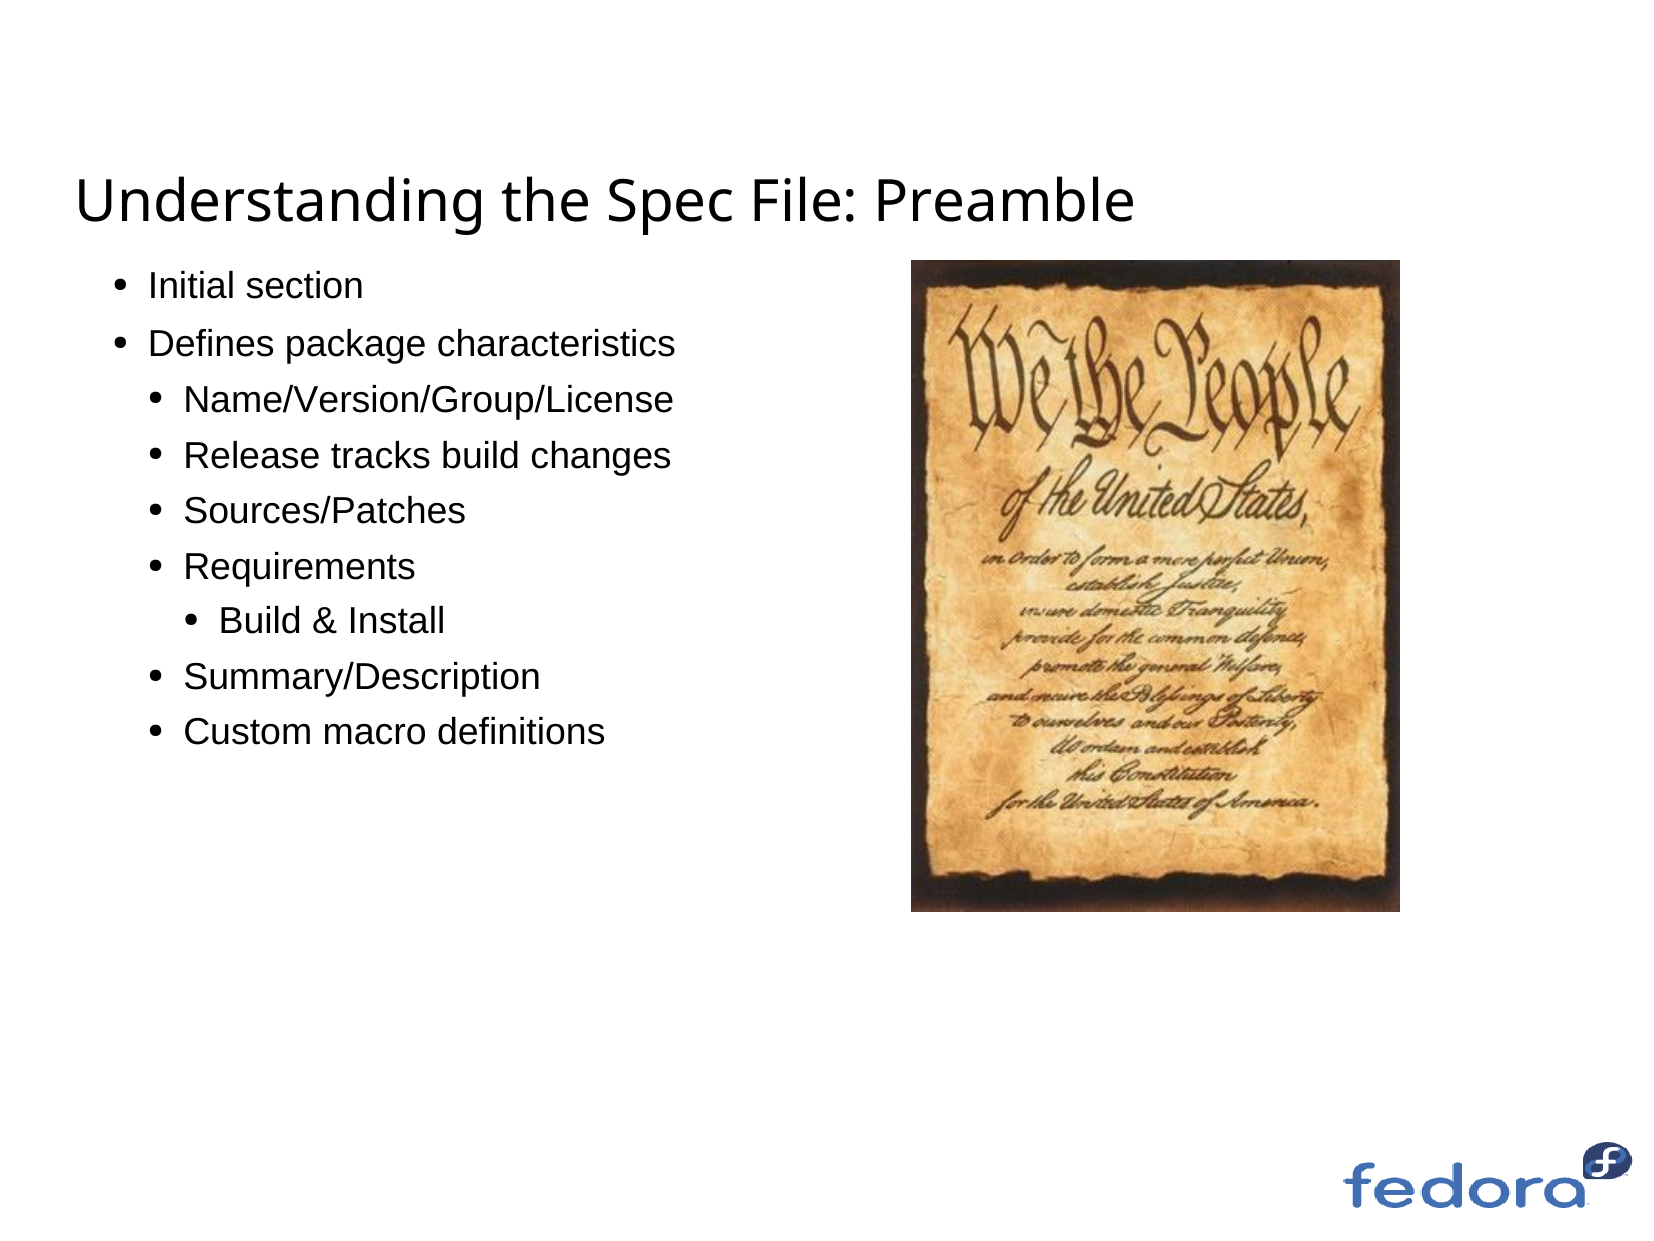

# Understanding the Spec File: Preamble
Initial section
Defines package characteristics
Name/Version/Group/License
Release tracks build changes
Sources/Patches
Requirements
Build & Install
Summary/Description
Custom macro definitions